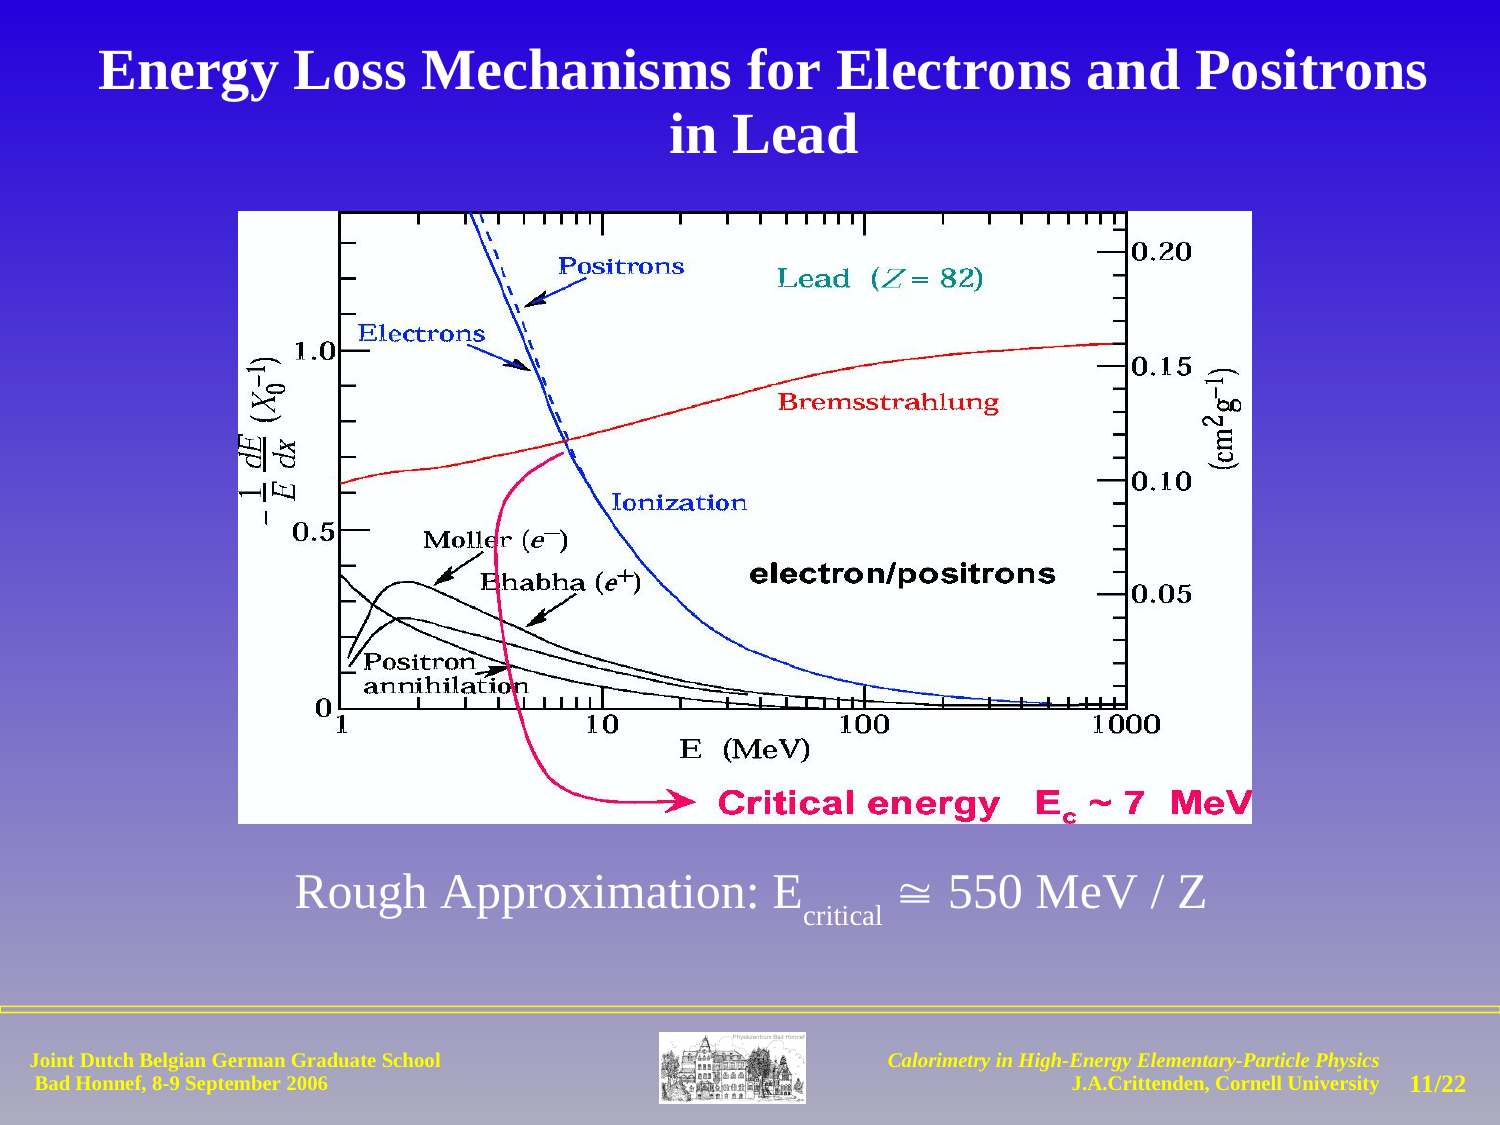

Energy Loss Mechanisms for Electrons and Positrons
in Lead
Rough Approximation: Ecritical ≅ 550 MeV / Z